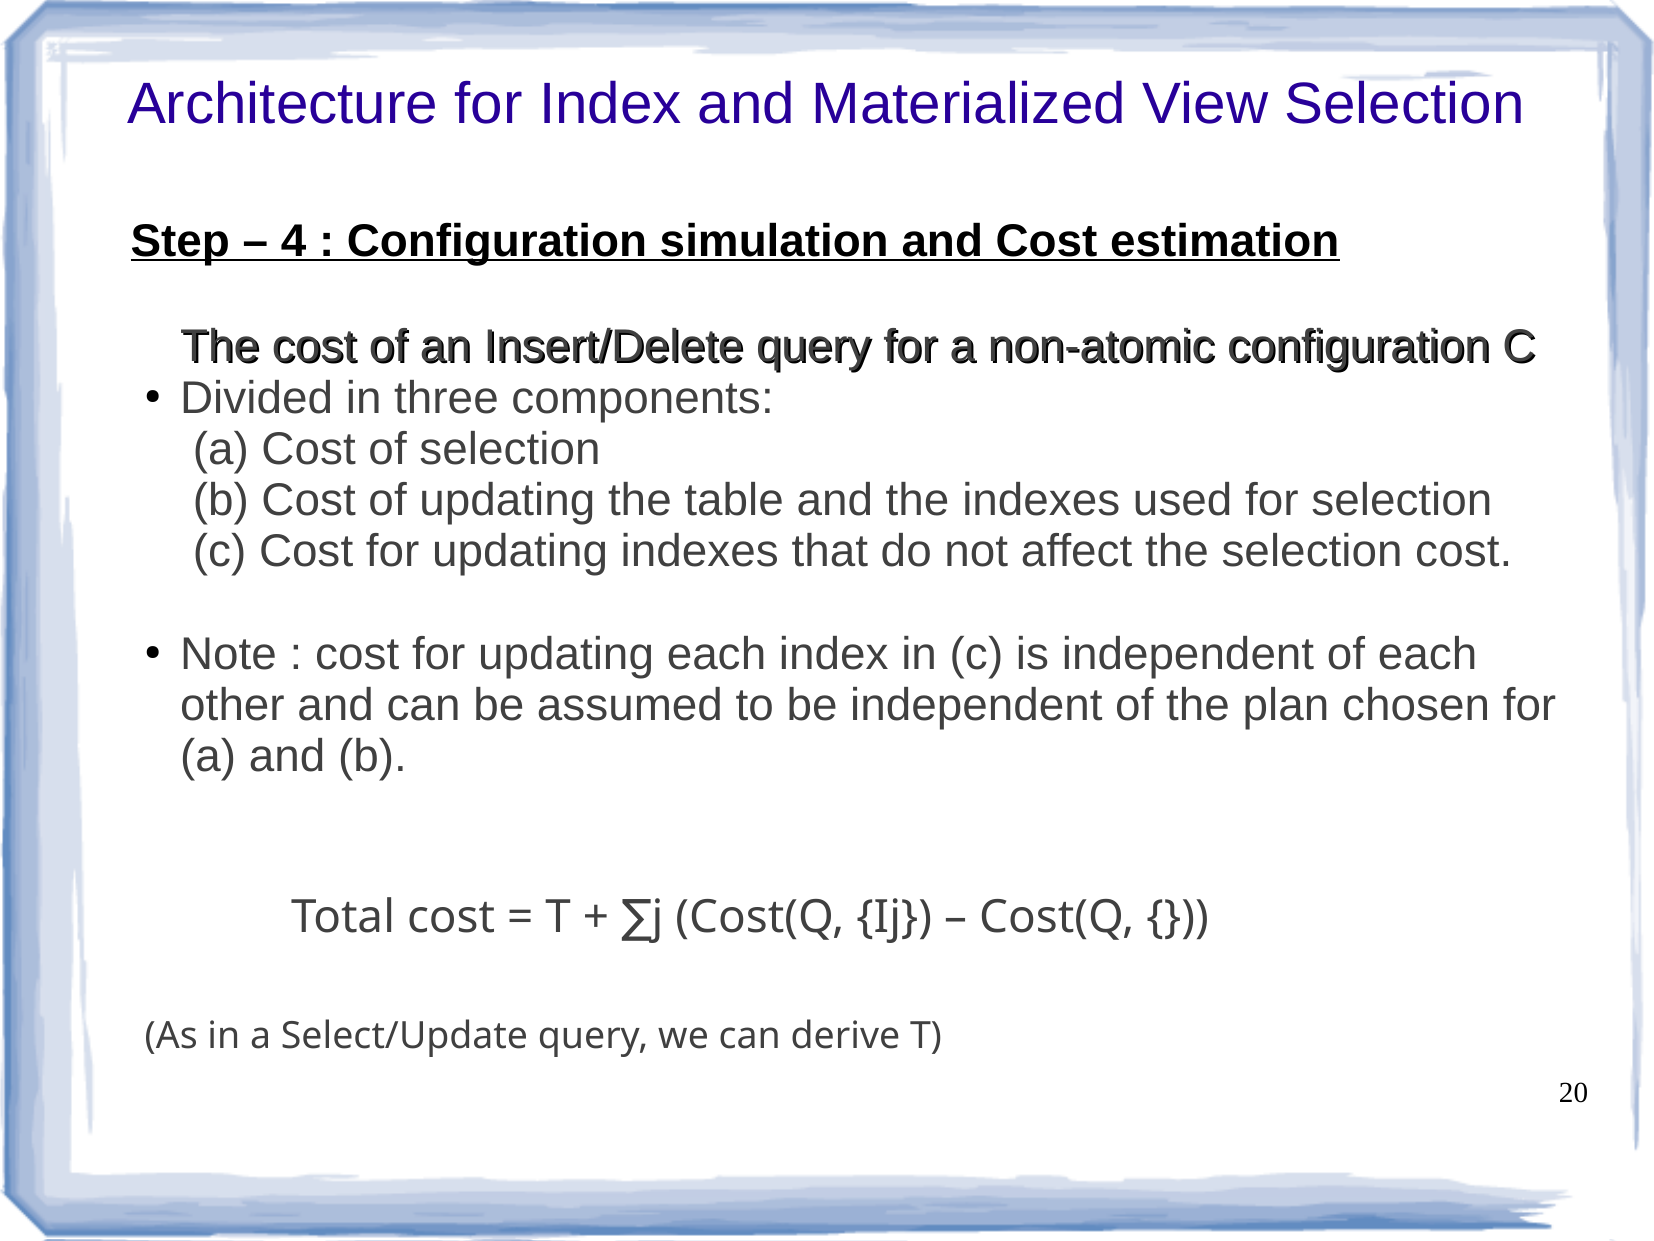

# Architecture for Index and Materialized View Selection
Step – 4 : Configuration simulation and Cost estimation
The cost of an Insert/Delete query for a non-atomic configuration C
Divided in three components:
 (a) Cost of selection
 (b) Cost of updating the table and the indexes used for selection
 (c) Cost for updating indexes that do not affect the selection cost.
Note : cost for updating each index in (c) is independent of each other and can be assumed to be independent of the plan chosen for (a) and (b).
 Total cost = T + ∑j (Cost(Q, {Ij}) – Cost(Q, {}))
(As in a Select/Update query, we can derive T)
20